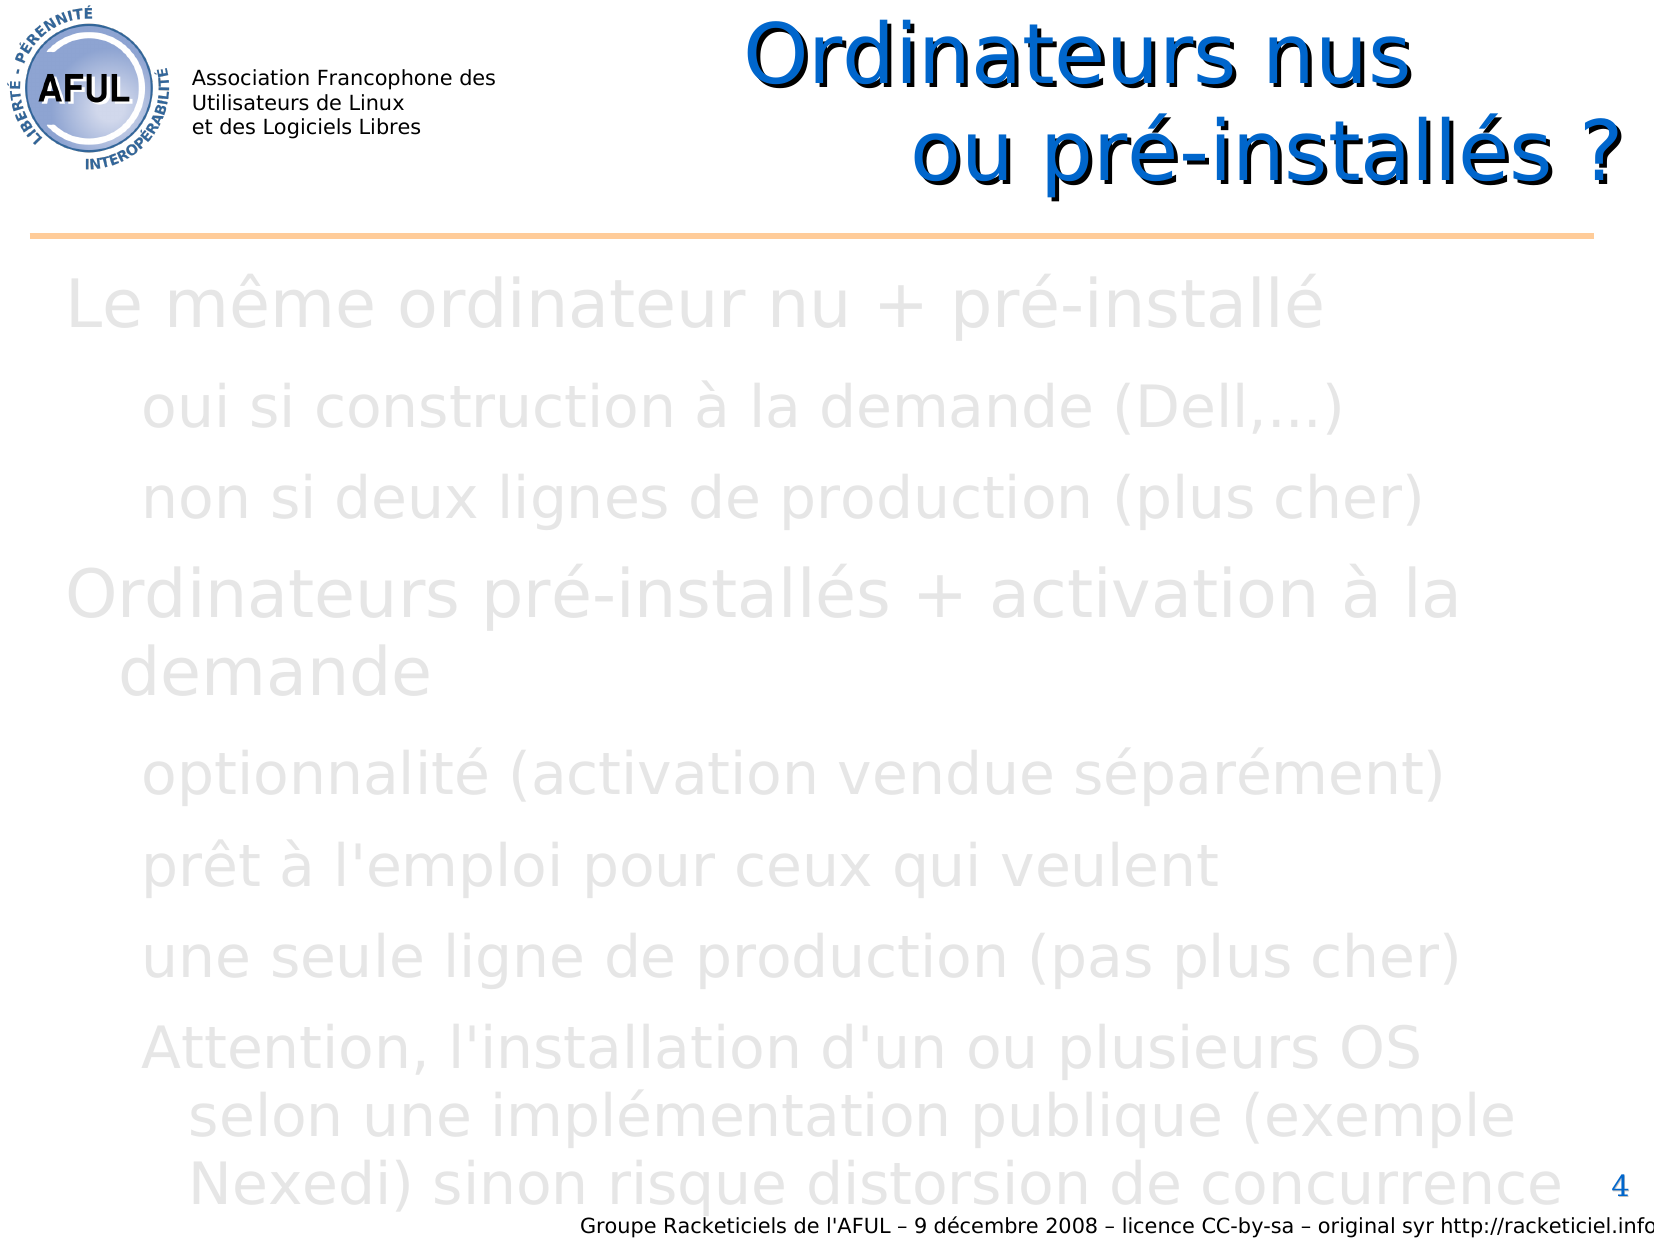

# Ordinateurs nus ou pré-installés ?
Le même ordinateur nu + pré-installé
oui si construction à la demande (Dell,...)
non si deux lignes de production (plus cher)
Ordinateurs pré-installés + activation à la demande
optionnalité (activation vendue séparément)
prêt à l'emploi pour ceux qui veulent
une seule ligne de production (pas plus cher)
Attention, l'installation d'un ou plusieurs OS selon une implémentation publique (exemple Nexedi) sinon risque distorsion de concurrence
4
Groupe Racketiciels de l'AFUL – 9 décembre 2008 – licence CC-by-sa – original syr http://racketiciel.info